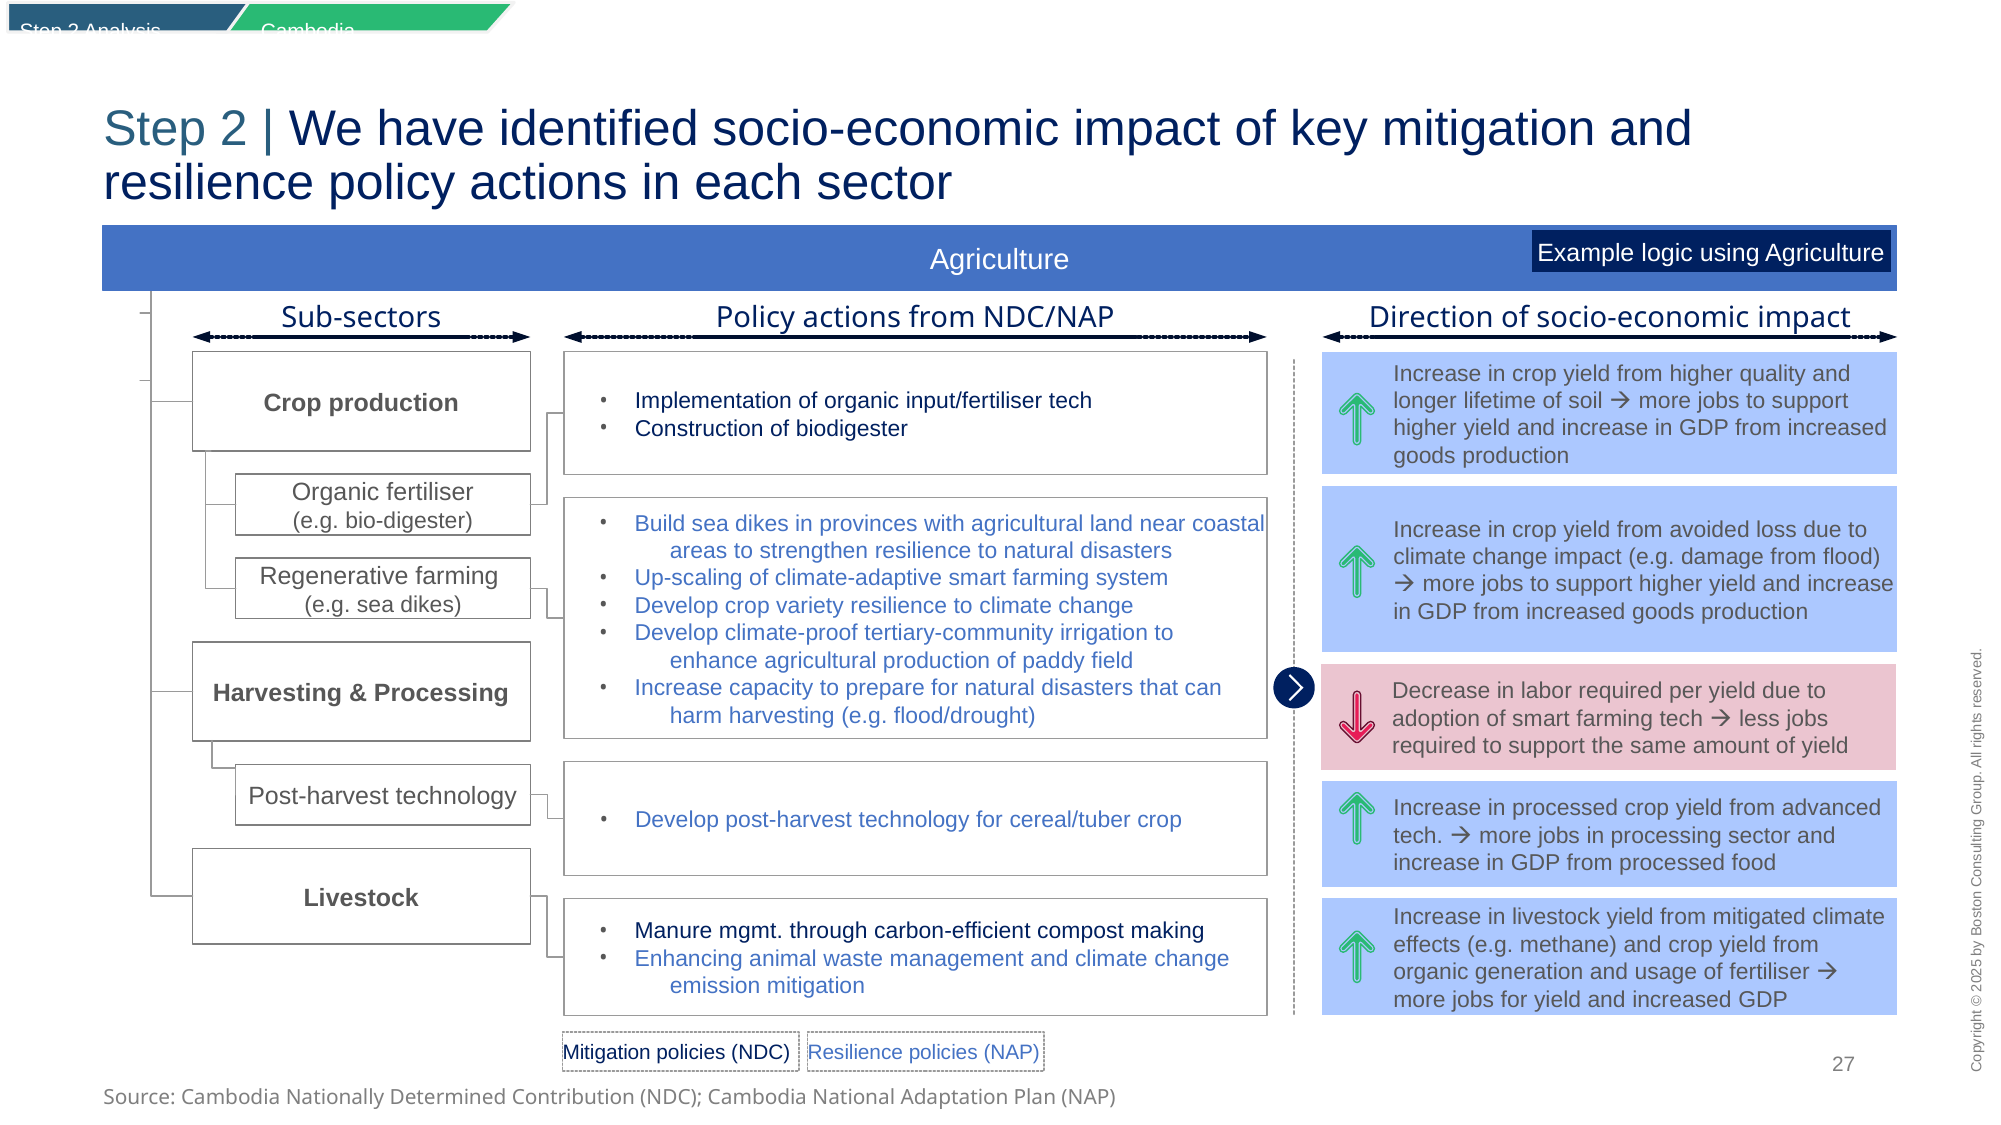

Step 2 Analysis
Cambodia
# Step 2 | We have identified socio-economic impact of key mitigation and resilience policy actions in each sector
Agriculture
Example logic using Agriculture
Sub-sectors
Policy actions from NDC/NAP
Direction of socio-economic impact
Crop production
Implementation of organic input/fertiliser tech
Construction of biodigester
Increase in crop yield from higher quality and longer lifetime of soil  more jobs to support higher yield and increase in GDP from increased goods production
Organic fertiliser
(e.g. bio-digester)
Increase in crop yield from avoided loss due to climate change impact (e.g. damage from flood)  more jobs to support higher yield and increase in GDP from increased goods production
Build sea dikes in provinces with agricultural land near coastal areas to strengthen resilience to natural disasters
Up-scaling of climate-adaptive smart farming system
Develop crop variety resilience to climate change
Develop climate-proof tertiary-community irrigation to enhance agricultural production of paddy field
Increase capacity to prepare for natural disasters that can harm harvesting (e.g. flood/drought)
Regenerative farming
(e.g. sea dikes)
Harvesting & Processing
Decrease in labor required per yield due to adoption of smart farming tech  less jobs required to support the same amount of yield
Develop post-harvest technology for cereal/tuber crop
Post-harvest technology
Increase in processed crop yield from advanced tech.  more jobs in processing sector and increase in GDP from processed food
Livestock
Manure mgmt. through carbon-efficient compost making
Enhancing animal waste management and climate change emission mitigation
Increase in livestock yield from mitigated climate effects (e.g. methane) and crop yield from organic generation and usage of fertiliser  more jobs for yield and increased GDP
Mitigation policies (NDC)
Resilience policies (NAP)
Source: Cambodia Nationally Determined Contribution (NDC); Cambodia National Adaptation Plan (NAP)